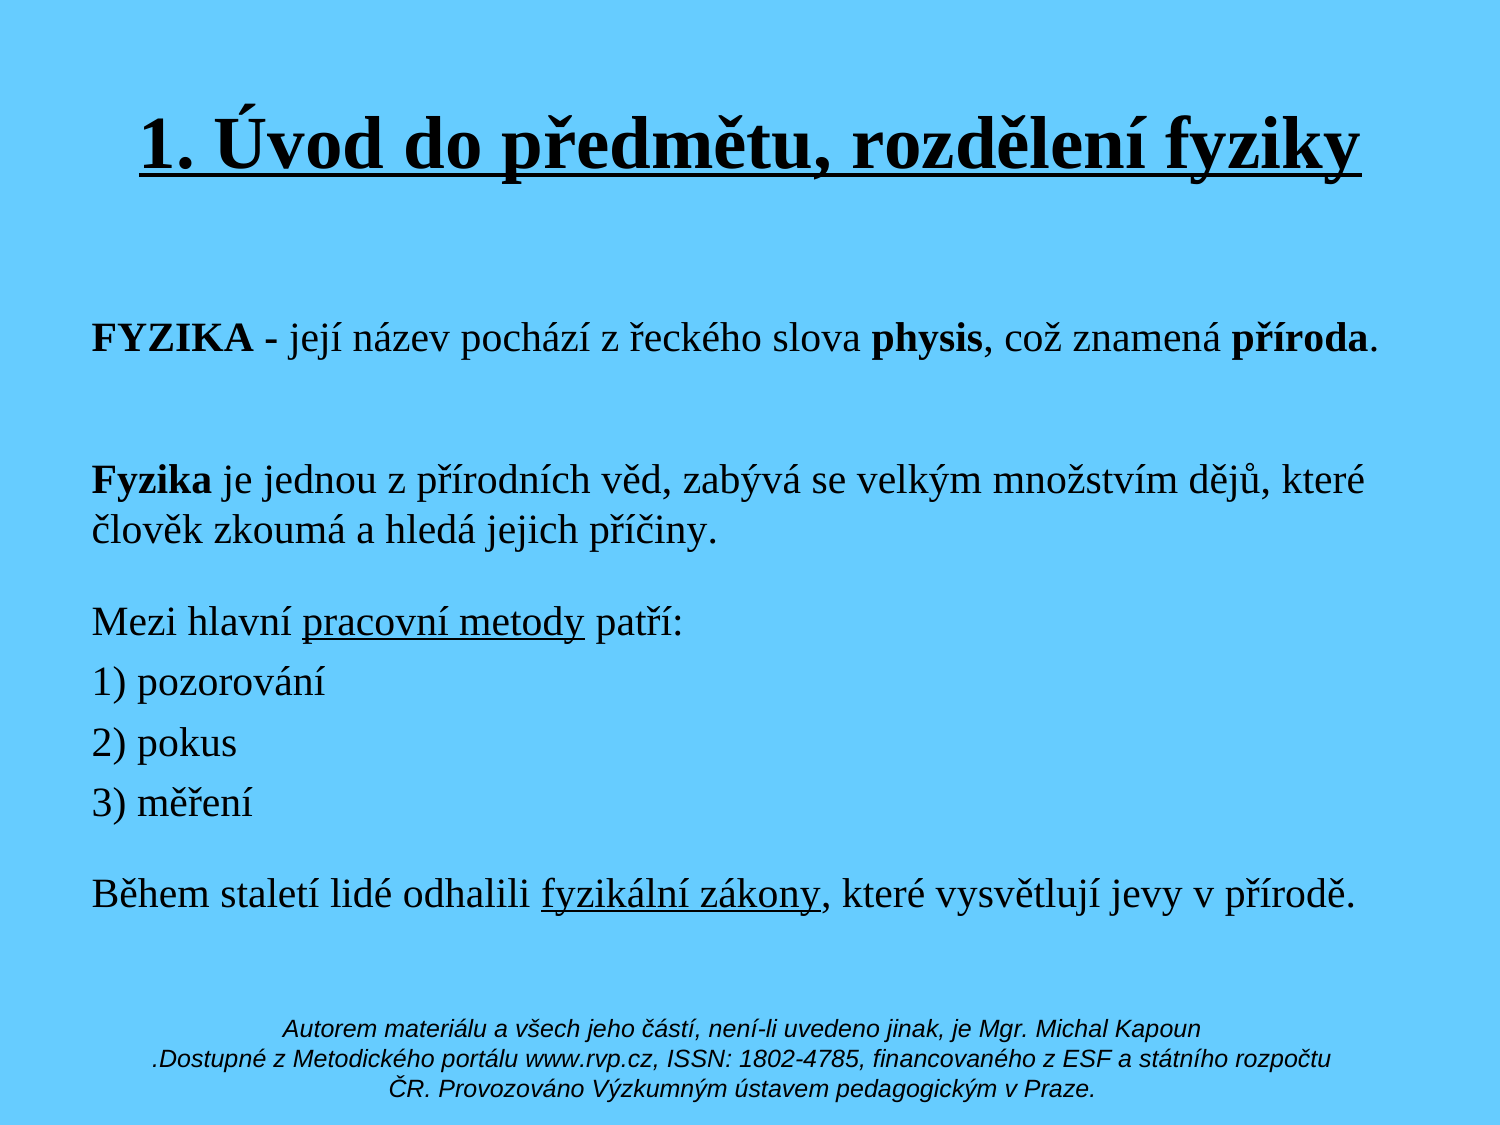

# 1. Úvod do předmětu, rozdělení fyziky
FYZIKA - její název pochází z řeckého slova physis, což znamená příroda.
Fyzika je jednou z přírodních věd, zabývá se velkým množstvím dějů, které člověk zkoumá a hledá jejich příčiny.
Mezi hlavní pracovní metody patří:
1) pozorování
2) pokus
3) měření
Během staletí lidé odhalili fyzikální zákony, které vysvětlují jevy v přírodě.
Autorem materiálu a všech jeho částí, není-li uvedeno jinak, je Mgr. Michal Kapoun
.Dostupné z Metodického portálu www.rvp.cz, ISSN: 1802-4785, financovaného z ESF a státního rozpočtu ČR. Provozováno Výzkumným ústavem pedagogickým v Praze.